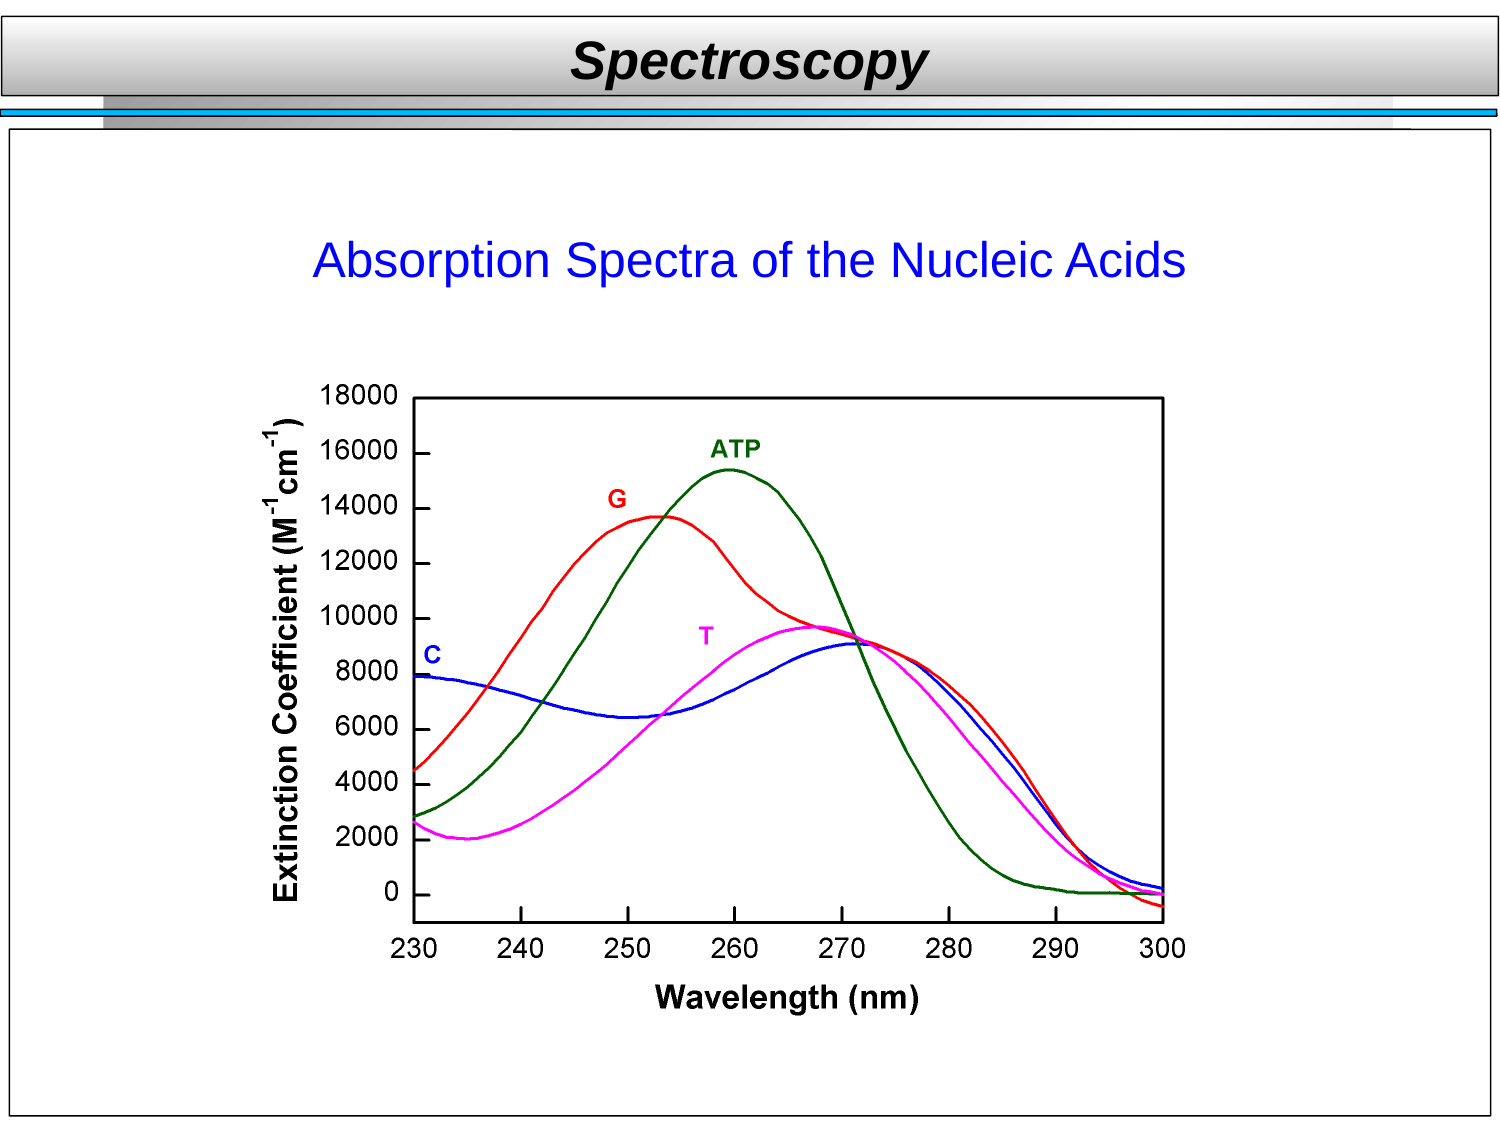

Spectroscopy
# Absorption Spectra of the Nucleic Acids